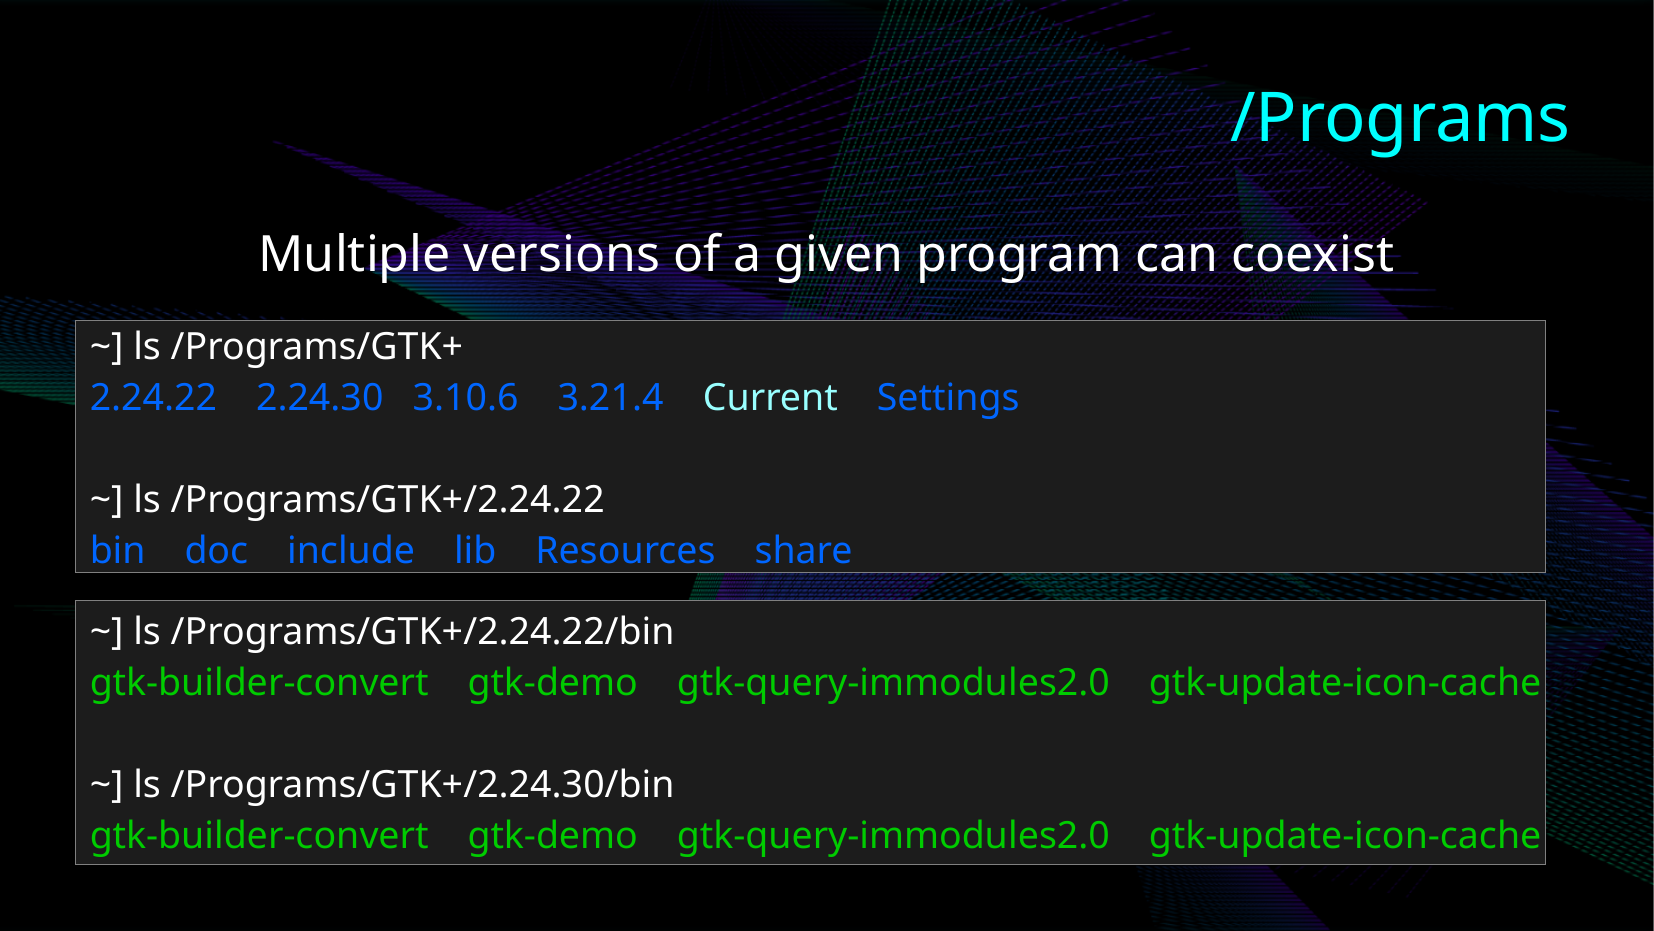

# /Programs
Multiple versions of a given program can coexist
~] ls /Programs/GTK+
2.24.22 2.24.30 3.10.6 3.21.4 Current Settings
~] ls /Programs/GTK+/2.24.22
bin doc include lib Resources share
~] ls /Programs/GTK+/2.24.22/bin
gtk-builder-convert gtk-demo gtk-query-immodules2.0 gtk-update-icon-cache
~] ls /Programs/GTK+/2.24.30/bin
gtk-builder-convert gtk-demo gtk-query-immodules2.0 gtk-update-icon-cache